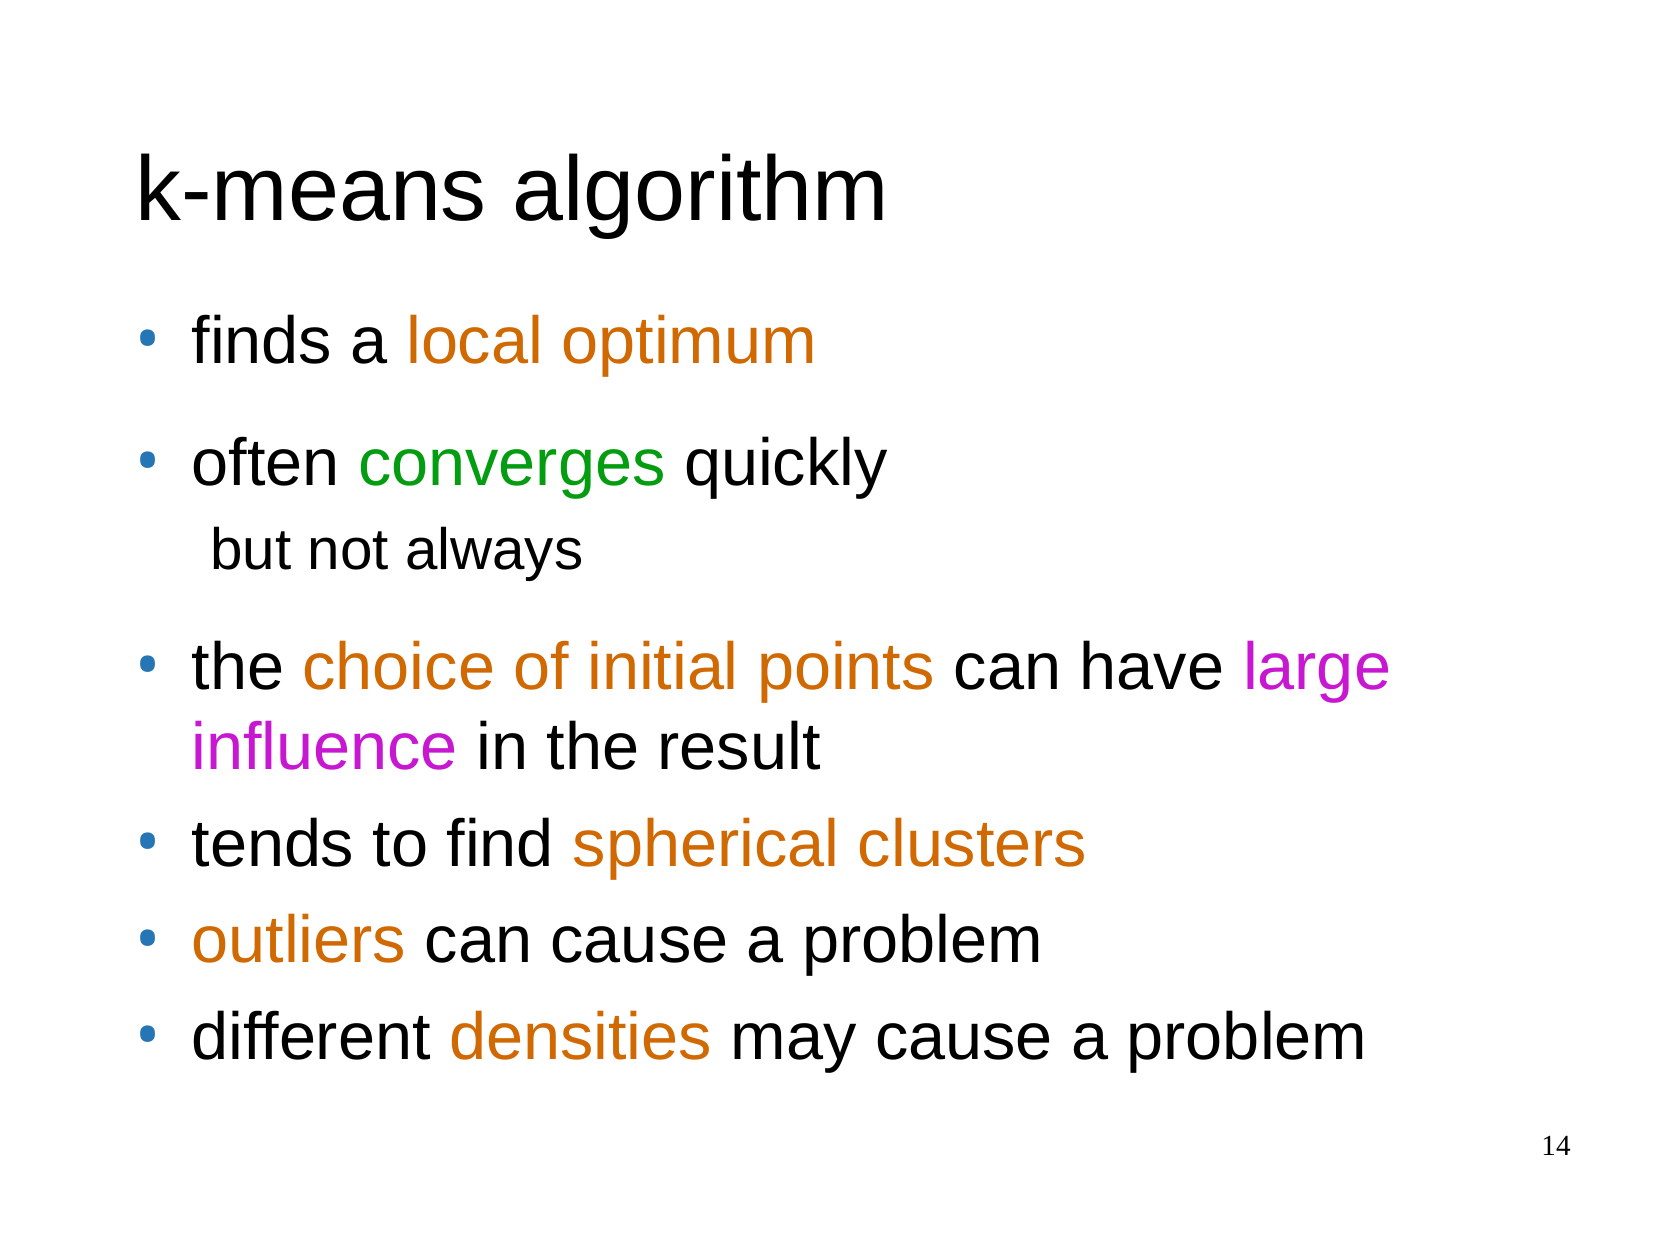

# k-means algorithm
Boston University Slideshow Title Goes Here
finds a local optimum
often converges quickly
but not always
the choice of initial points can have large influence in the result
tends to find spherical clusters
outliers can cause a problem
different densities may cause a problem
14